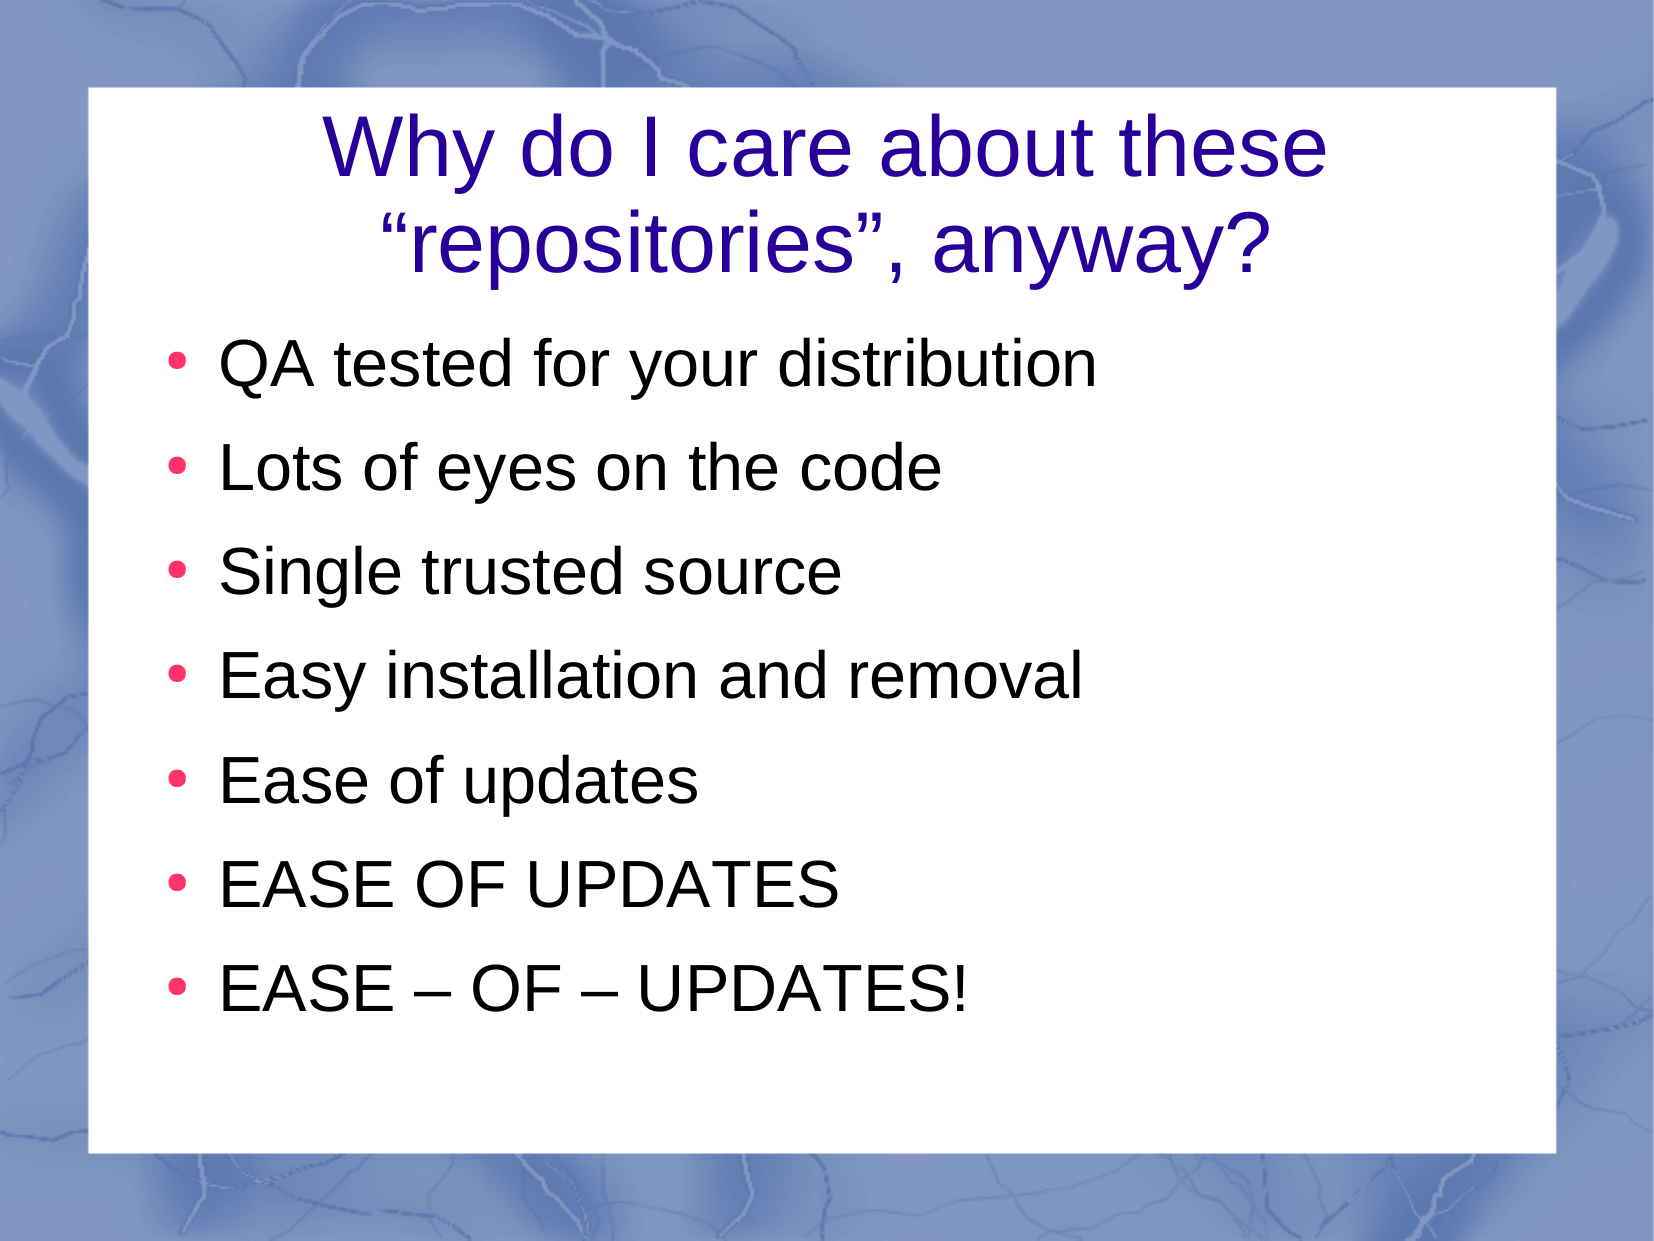

# Why do I care about these “repositories”, anyway?
QA tested for your distribution
Lots of eyes on the code
Single trusted source
Easy installation and removal
Ease of updates
EASE OF UPDATES
EASE – OF – UPDATES!